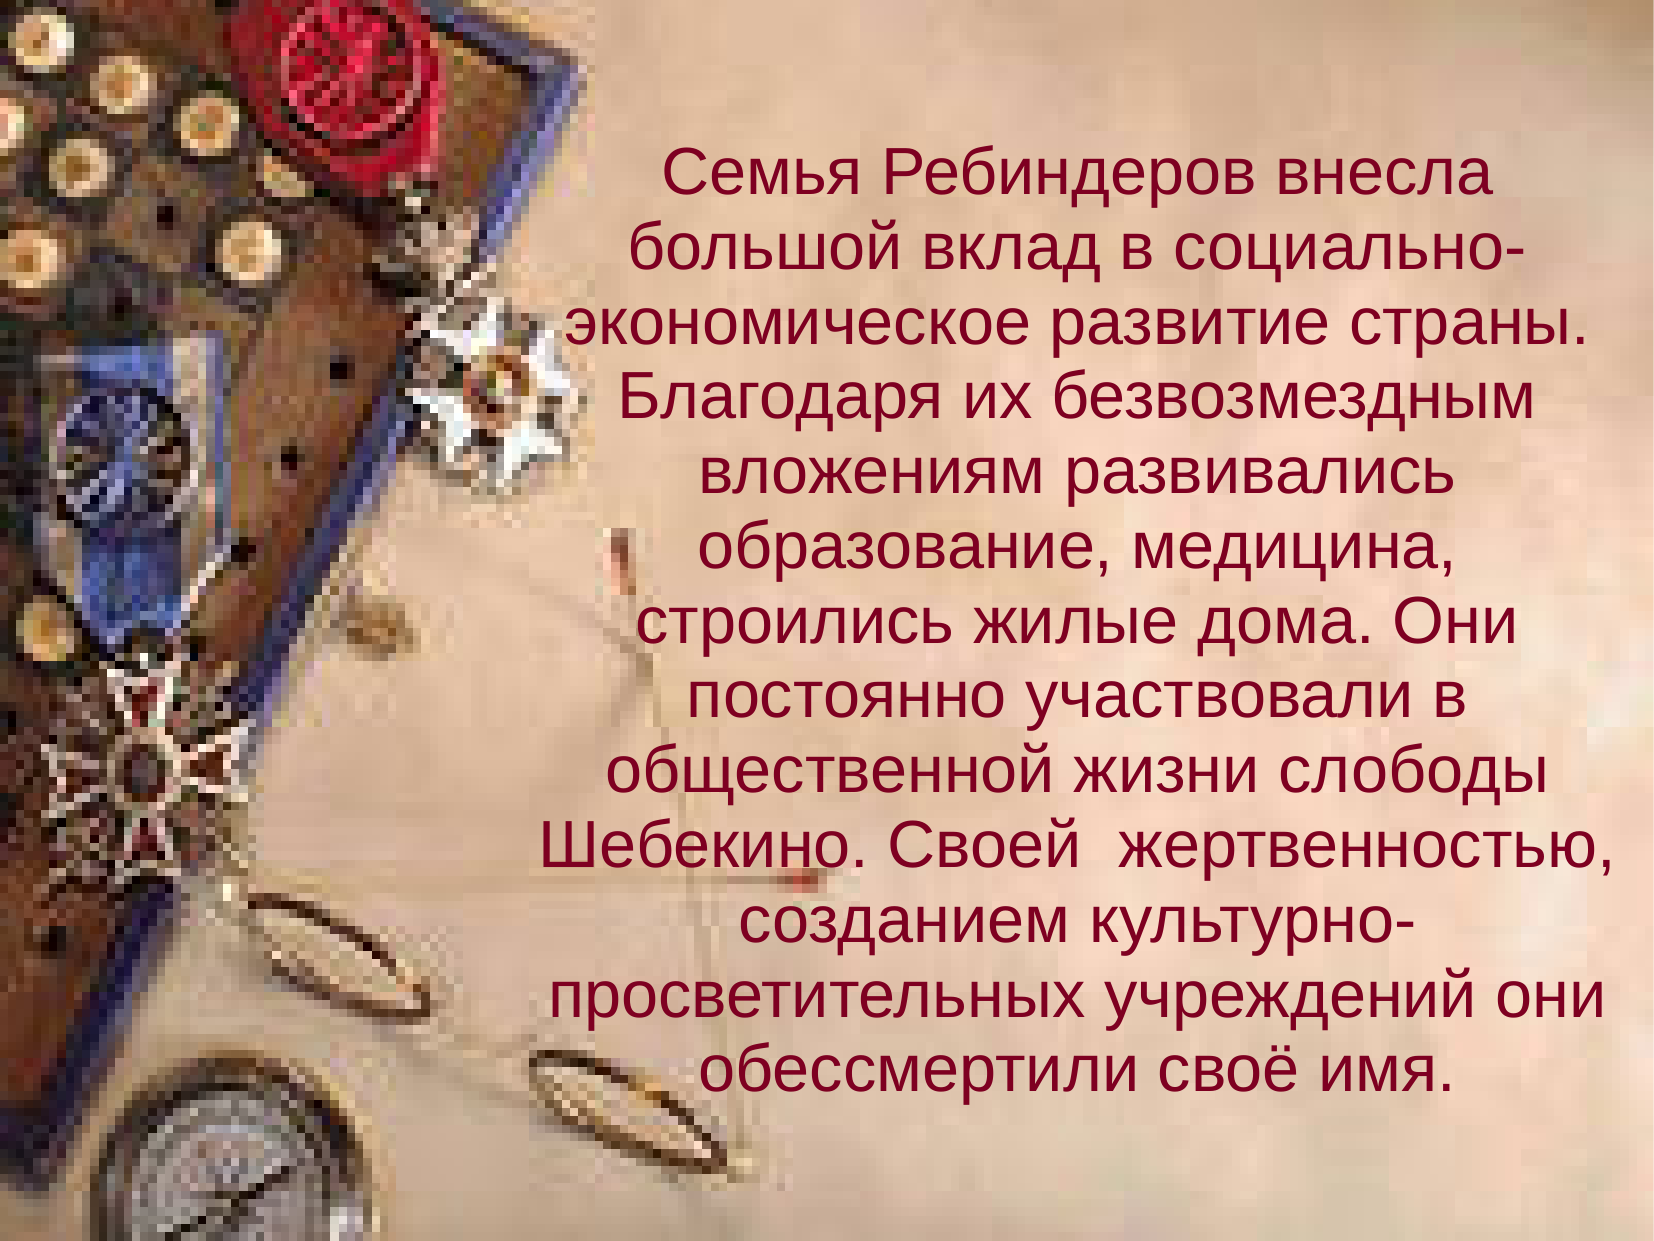

# Семья Ребиндеров внесла большой вклад в социально-экономическое развитие страны. Благодаря их безвозмездным вложениям развивались образование, медицина, строились жилые дома. Они постоянно участвовали в общественной жизни слободы Шебекино. Своей жертвенностью, созданием культурно-просветительных учреждений они обессмертили своё имя.